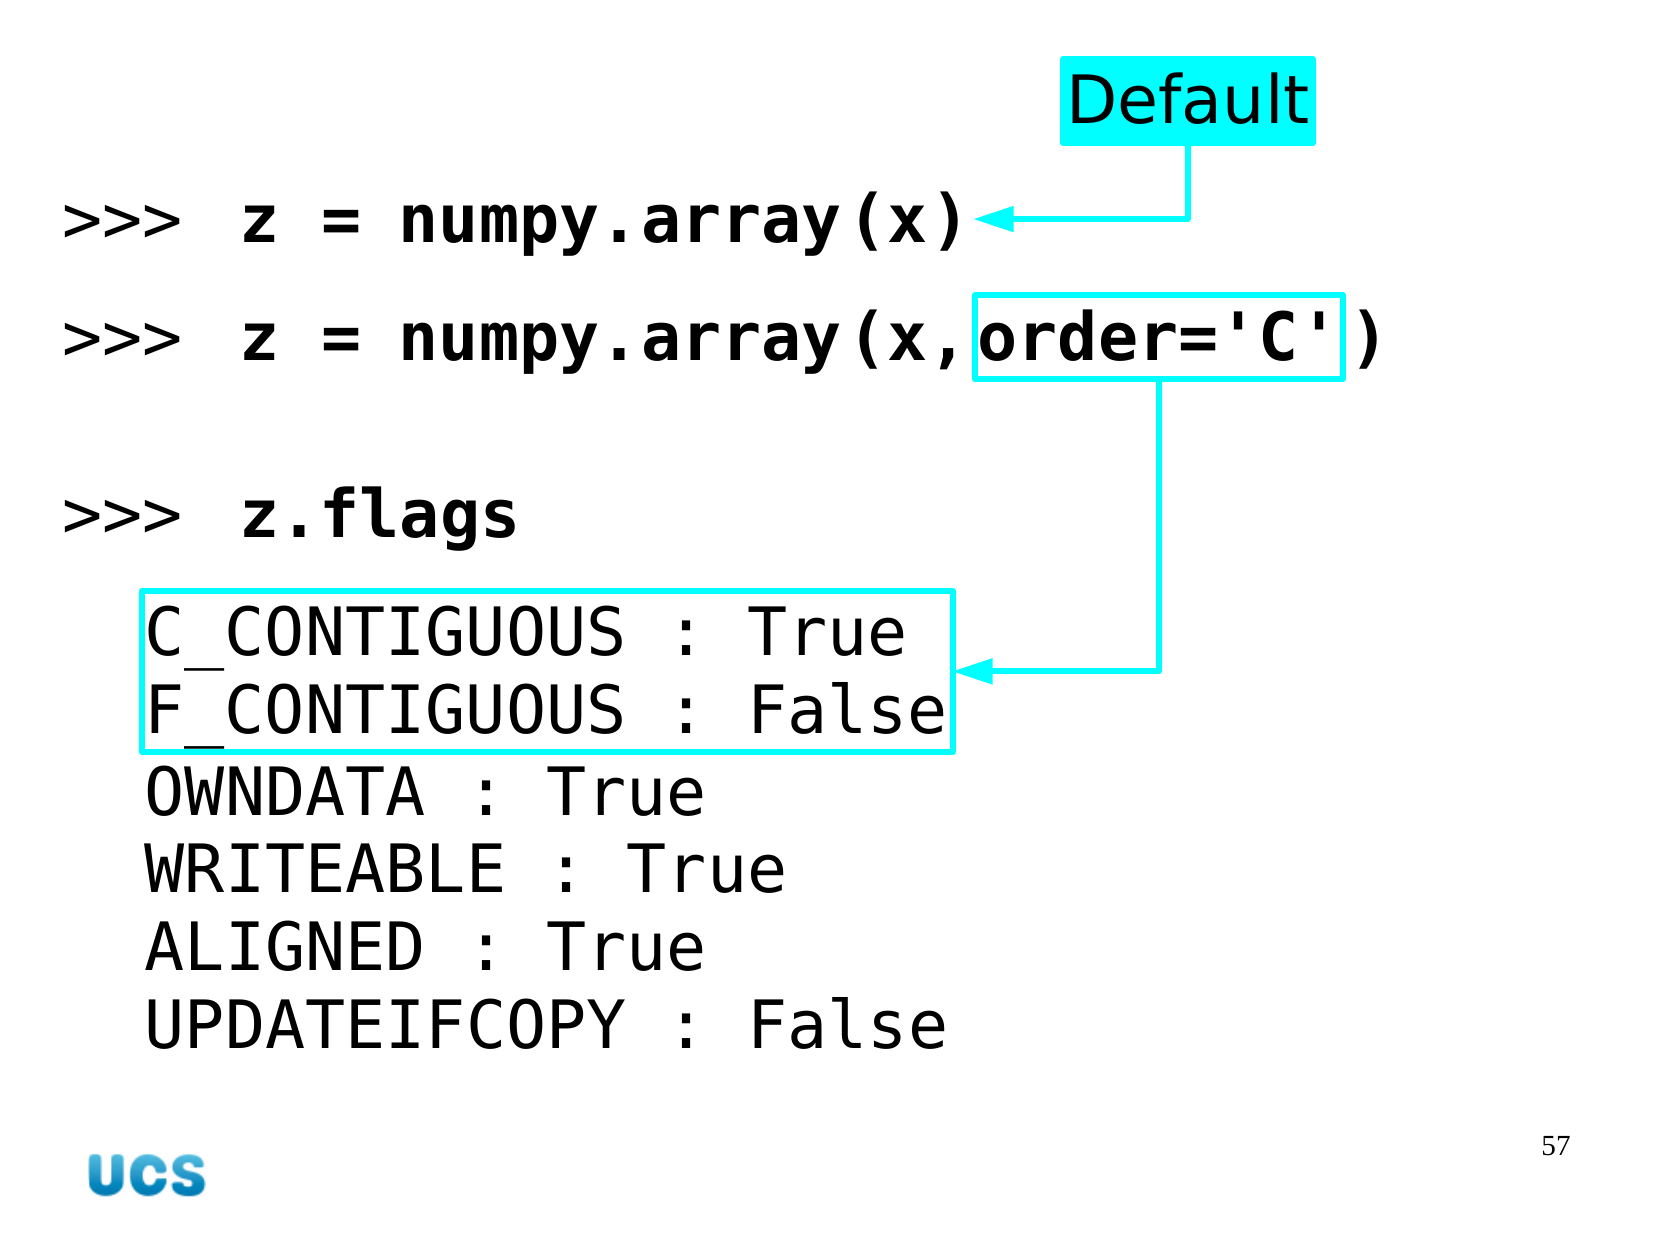

Default
>>>
z
=
numpy
.
array
(x
)
>>>
z
=
numpy
.
array
(x,
order='C'
)
>>>
z.flags
C_CONTIGUOUS : True
F_CONTIGUOUS : False
OWNDATA : True
WRITEABLE : True
ALIGNED : True
UPDATEIFCOPY : False
57